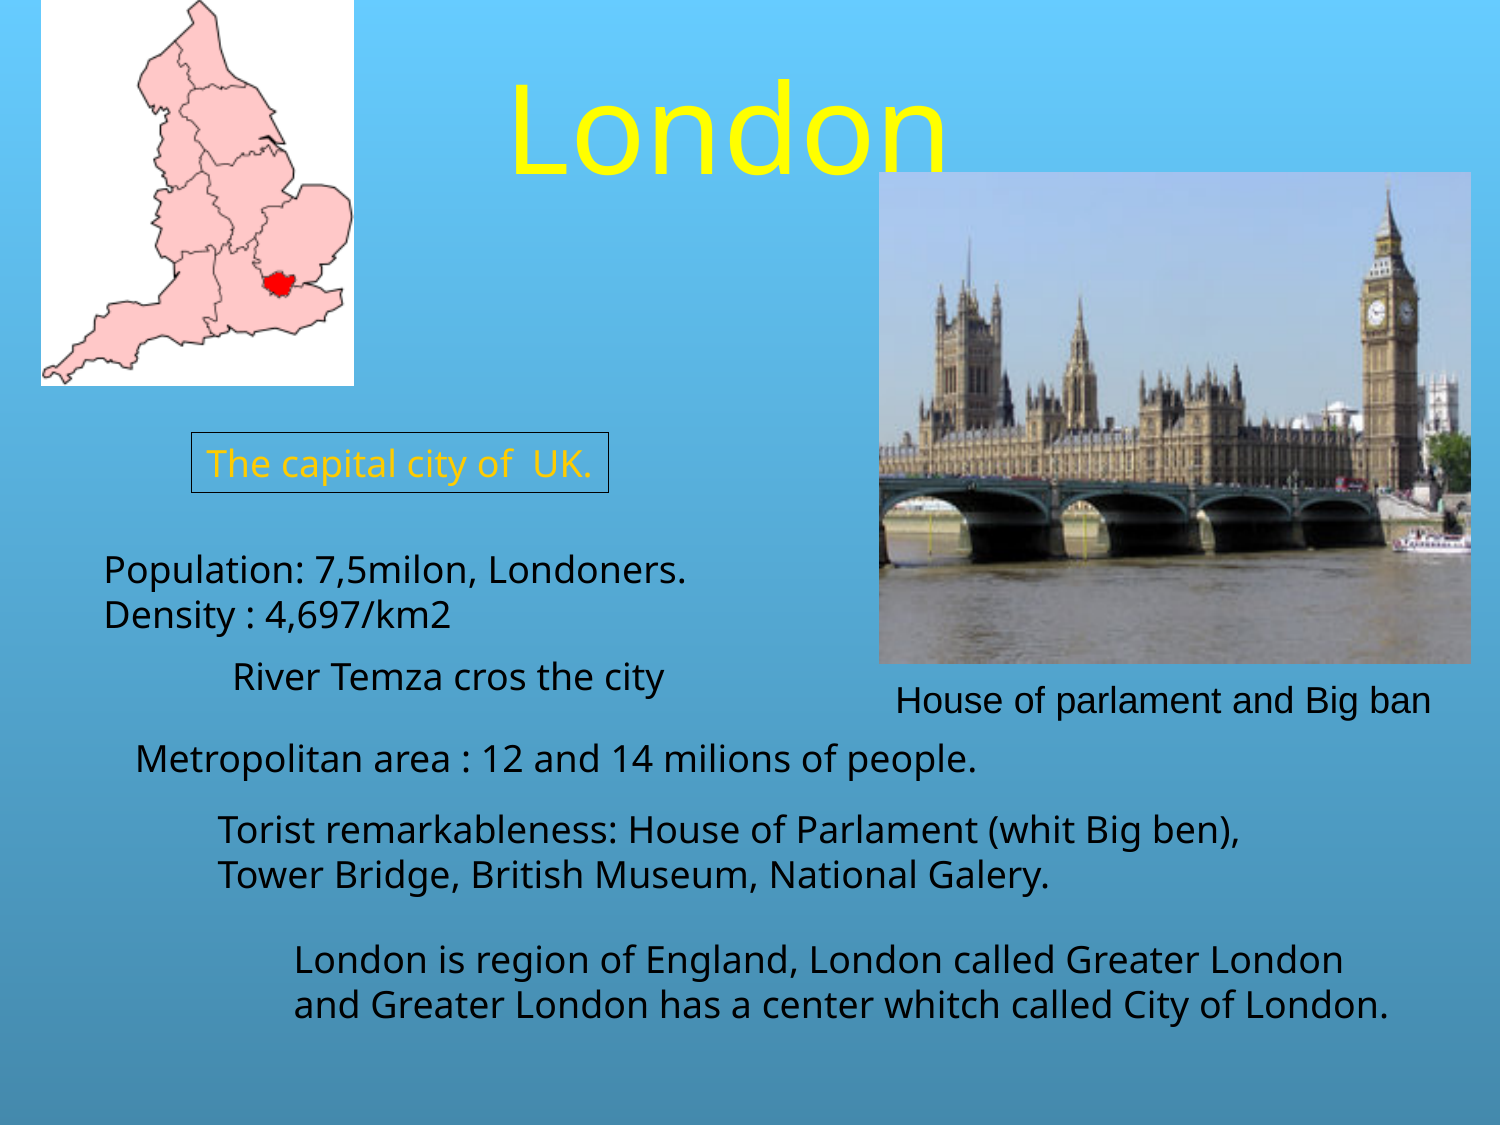

London
The capital city of UK.
Population: 7,5milon, Londoners.
Density : 4,697/km2
River Temza cros the city
House of parlament and Big ban
Metropolitan area : 12 and 14 milions of people.
Torist remarkableness: House of Parlament (whit Big ben),
Tower Bridge, British Museum, National Galery.
London is region of England, London called Greater London
and Greater London has a center whitch called City of London.